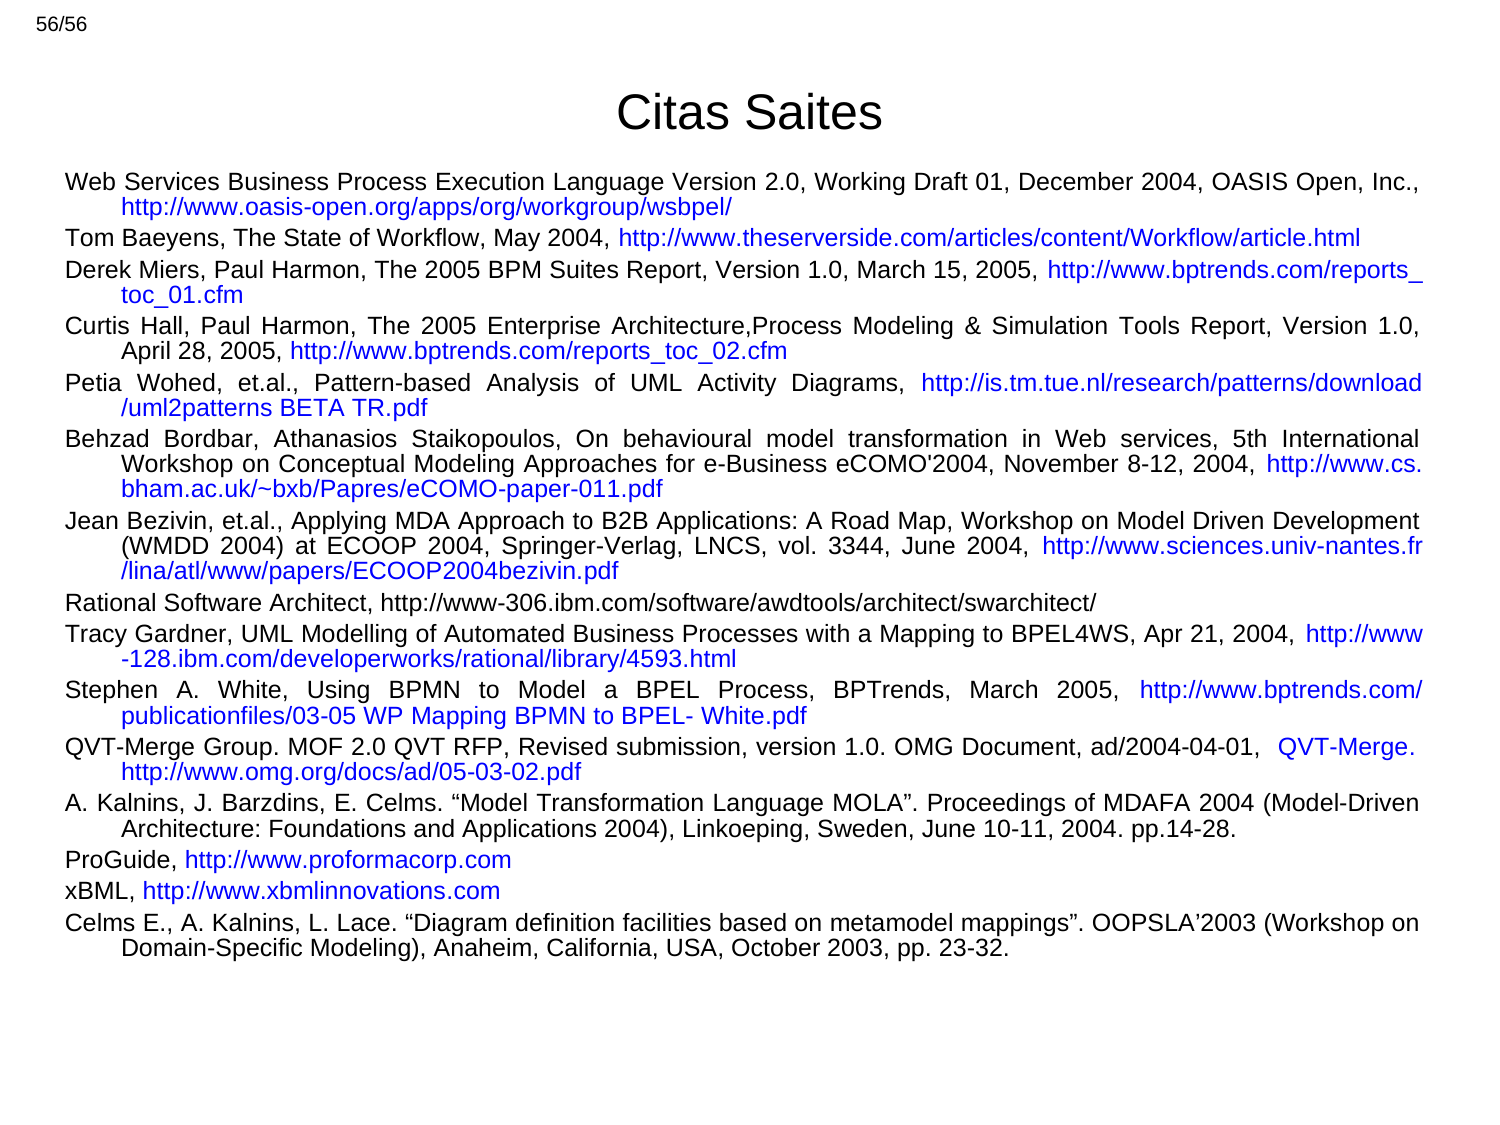

56
# Citas Saites
Web Services Business Process Execution Language Version 2.0, Working Draft 01, December 2004, OASIS Open, Inc., http://www.oasis-open.org/apps/org/workgroup/wsbpel/
Tom Baeyens, The State of Workflow, May 2004, http://www.theserverside.com/articles/content/Workflow/article.html
Derek Miers, Paul Harmon, The 2005 BPM Suites Report, Version 1.0, March 15, 2005, http://www.bptrends.com/reports_toc_01.cfm
Curtis Hall, Paul Harmon, The 2005 Enterprise Architecture,Process Modeling & Simulation Tools Report, Version 1.0, April 28, 2005, http://www.bptrends.com/reports_toc_02.cfm
Petia Wohed, et.al., Pattern-based Analysis of UML Activity Diagrams, http://is.tm.tue.nl/research/patterns/download/uml2patterns BETA TR.pdf
Behzad Bordbar, Athanasios Staikopoulos, On behavioural model transformation in Web services, 5th International Workshop on Conceptual Modeling Approaches for e-Business eCOMO'2004, November 8-12, 2004, http://www.cs.bham.ac.uk/~bxb/Papres/eCOMO-paper-011.pdf
Jean Bezivin, et.al., Applying MDA Approach to B2B Applications: A Road Map, Workshop on Model Driven Development (WMDD 2004) at ECOOP 2004, Springer-Verlag, LNCS, vol. 3344, June 2004, http://www.sciences.univ-nantes.fr/lina/atl/www/papers/ECOOP2004bezivin.pdf
Rational Software Architect, http://www-306.ibm.com/software/awdtools/architect/swarchitect/
Tracy Gardner, UML Modelling of Automated Business Processes with a Mapping to BPEL4WS, Apr 21, 2004, http://www-128.ibm.com/developerworks/rational/library/4593.html
Stephen A. White, Using BPMN to Model a BPEL Process, BPTrends, March 2005, http://www.bptrends.com/publicationfiles/03-05 WP Mapping BPMN to BPEL- White.pdf
QVT-Merge Group. MOF 2.0 QVT RFP, Revised submission, version 1.0. OMG Document, ad/2004-04-01, QVT-Merge. http://www.omg.org/docs/ad/05-03-02.pdf
A. Kalnins, J. Barzdins, E. Celms. “Model Transformation Language MOLA”. Proceedings of MDAFA 2004 (Model-Driven Architecture: Foundations and Applications 2004), Linkoeping, Sweden, June 10-11, 2004. pp.14-28.
ProGuide, http://www.proformacorp.com
xBML, http://www.xbmlinnovations.com
Celms E., A. Kalnins, L. Lace. “Diagram definition facilities based on metamodel mappings”. OOPSLA’2003 (Workshop on Domain-Specific Modeling), Anaheim, California, USA, October 2003, pp. 23-32.